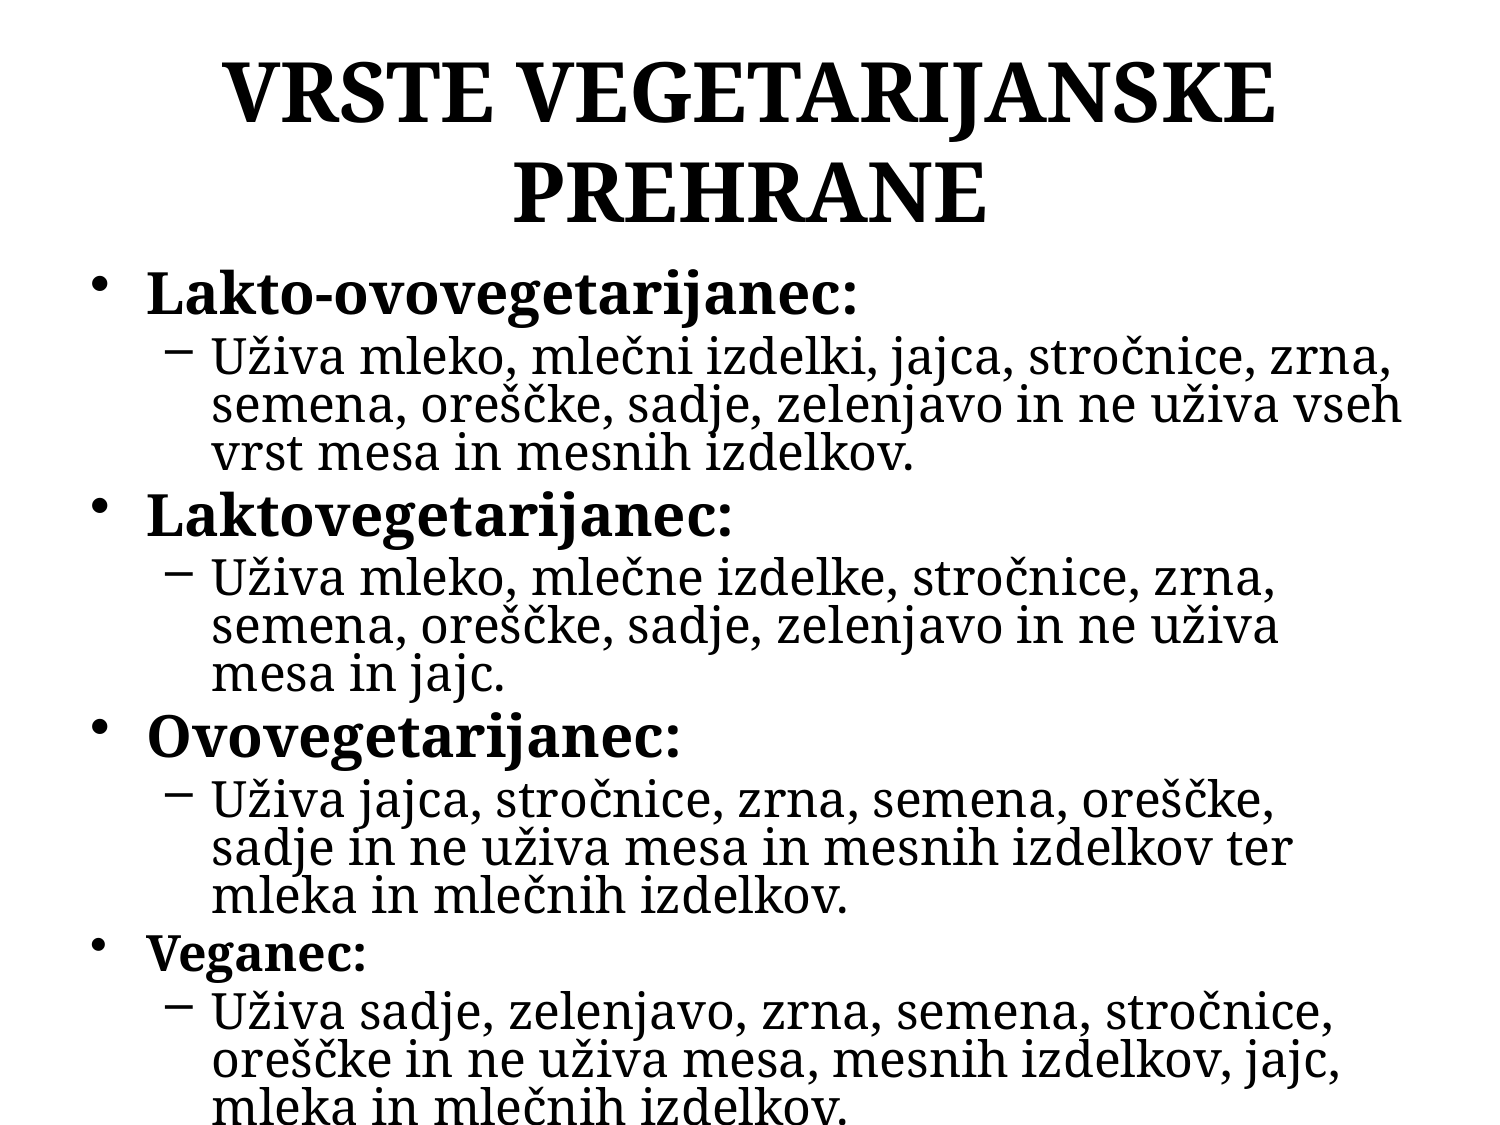

# VRSTE VEGETARIJANSKE PREHRANE
Lakto-ovovegetarijanec:
Uživa mleko, mlečni izdelki, jajca, stročnice, zrna, semena, oreščke, sadje, zelenjavo in ne uživa vseh vrst mesa in mesnih izdelkov.
Laktovegetarijanec:
Uživa mleko, mlečne izdelke, stročnice, zrna, semena, oreščke, sadje, zelenjavo in ne uživa mesa in jajc.
Ovovegetarijanec:
Uživa jajca, stročnice, zrna, semena, oreščke, sadje in ne uživa mesa in mesnih izdelkov ter mleka in mlečnih izdelkov.
Veganec:
Uživa sadje, zelenjavo, zrna, semena, stročnice, oreščke in ne uživa mesa, mesnih izdelkov, jajc, mleka in mlečnih izdelkov.